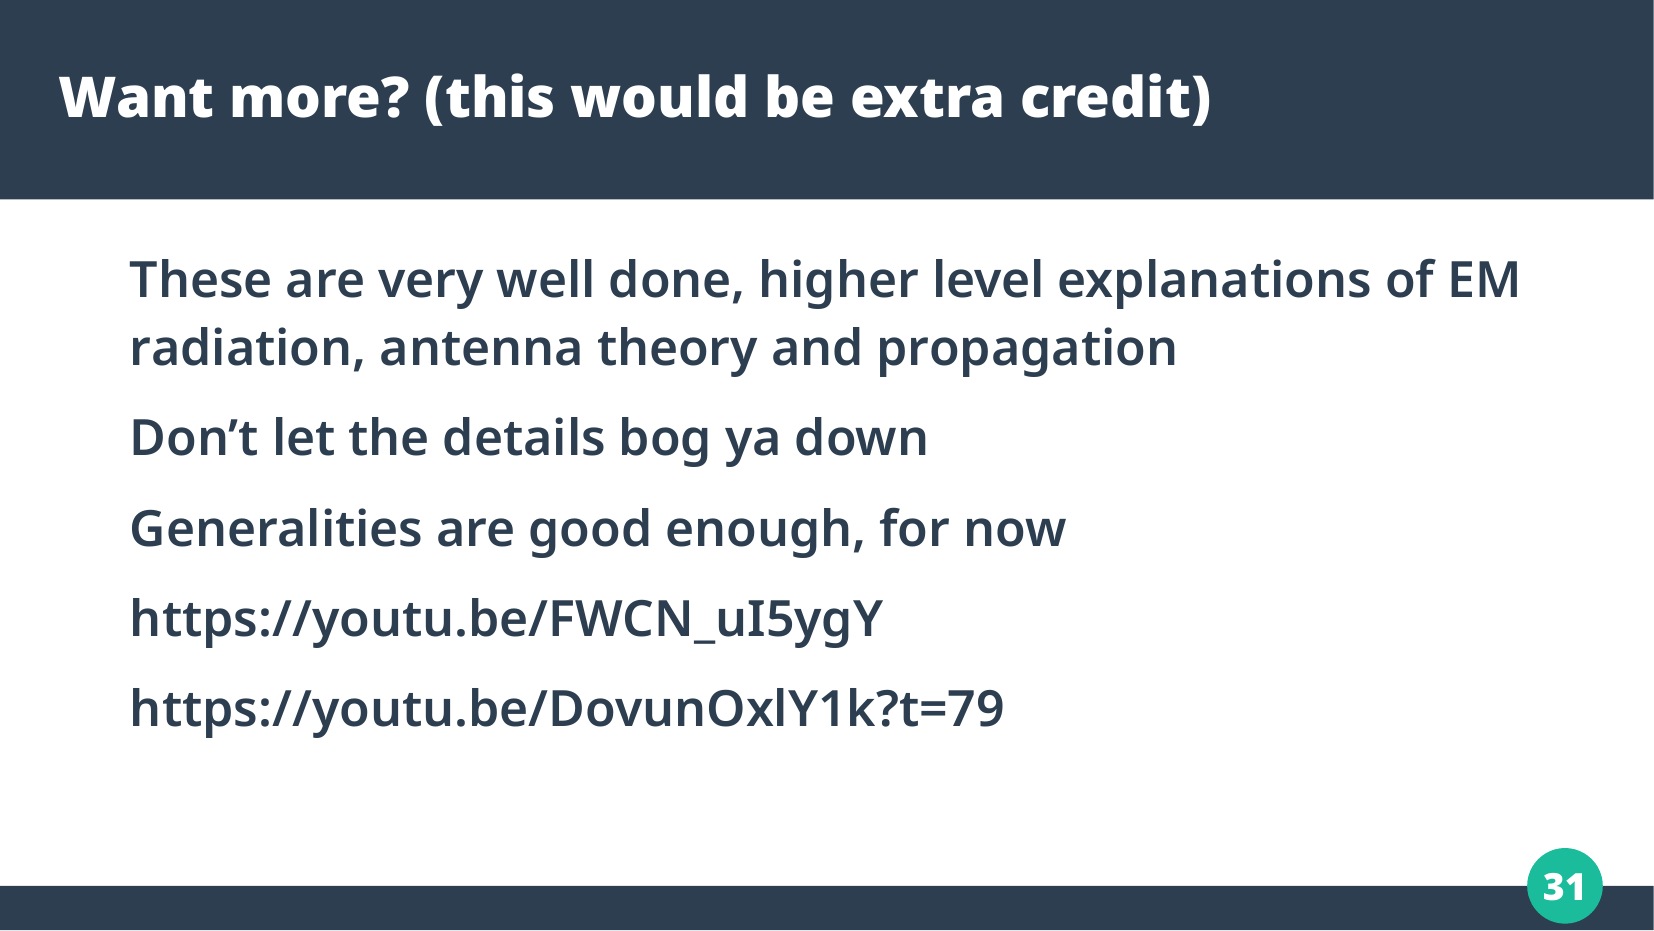

# Want more? (this would be extra credit)
These are very well done, higher level explanations of EM radiation, antenna theory and propagation
Don’t let the details bog ya down
Generalities are good enough, for now
https://youtu.be/FWCN_uI5ygY
https://youtu.be/DovunOxlY1k?t=79